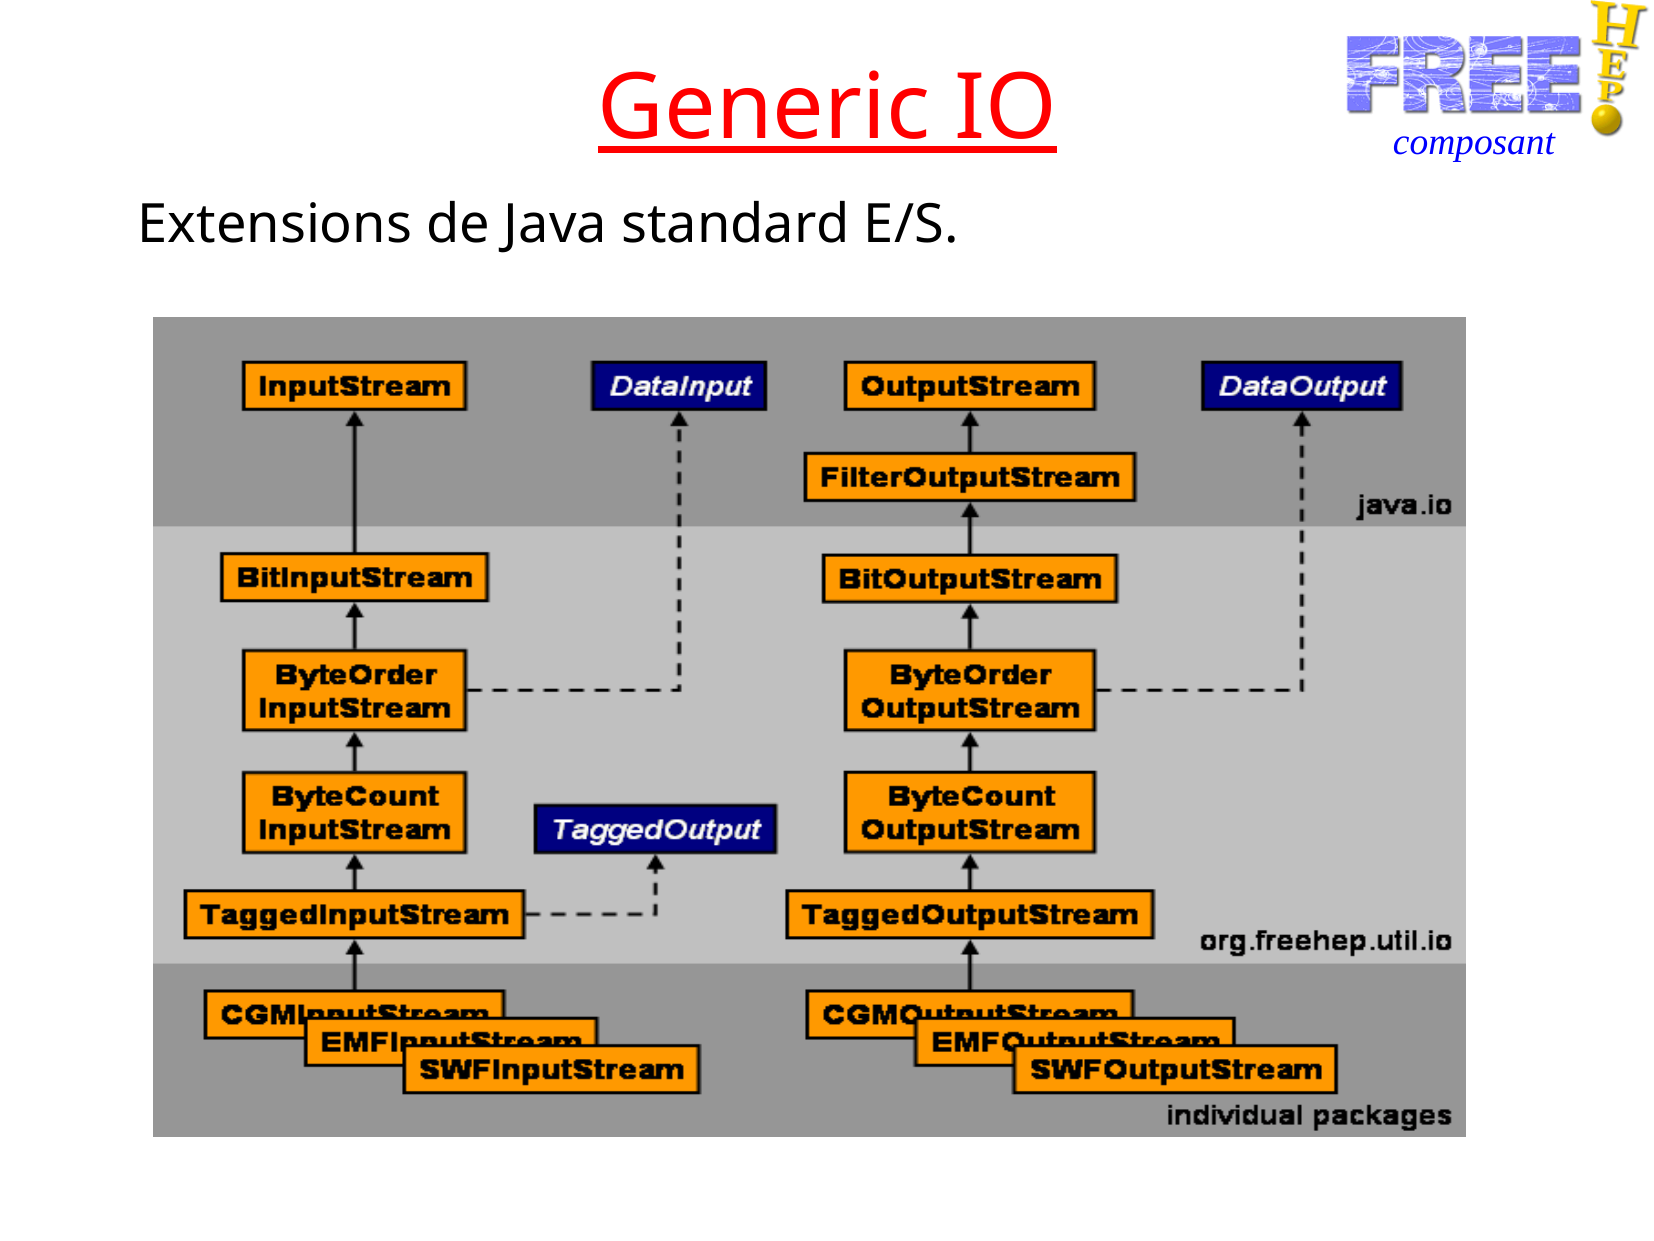

# Generic IO
composant
Extensions de Java standard E/S.